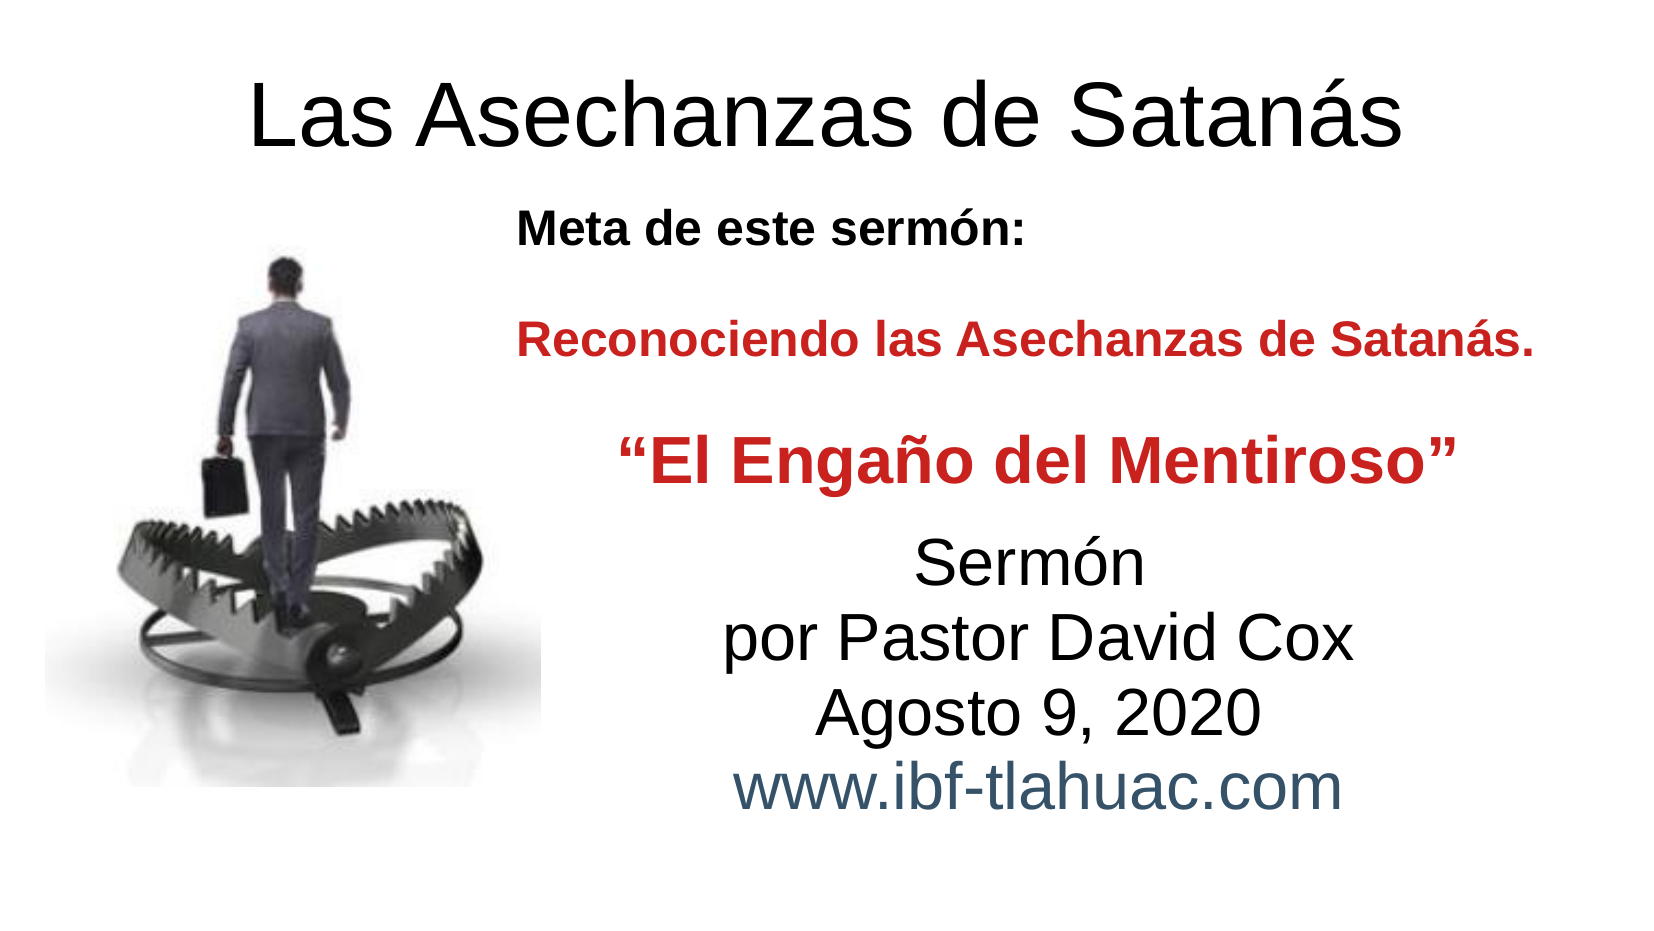

# Las Asechanzas de Satanás
Meta de este sermón:
Reconociendo las Asechanzas de Satanás.
“El Engaño del Mentiroso”
Sermón
por Pastor David Cox
Agosto 9, 2020
www.ibf-tlahuac.com